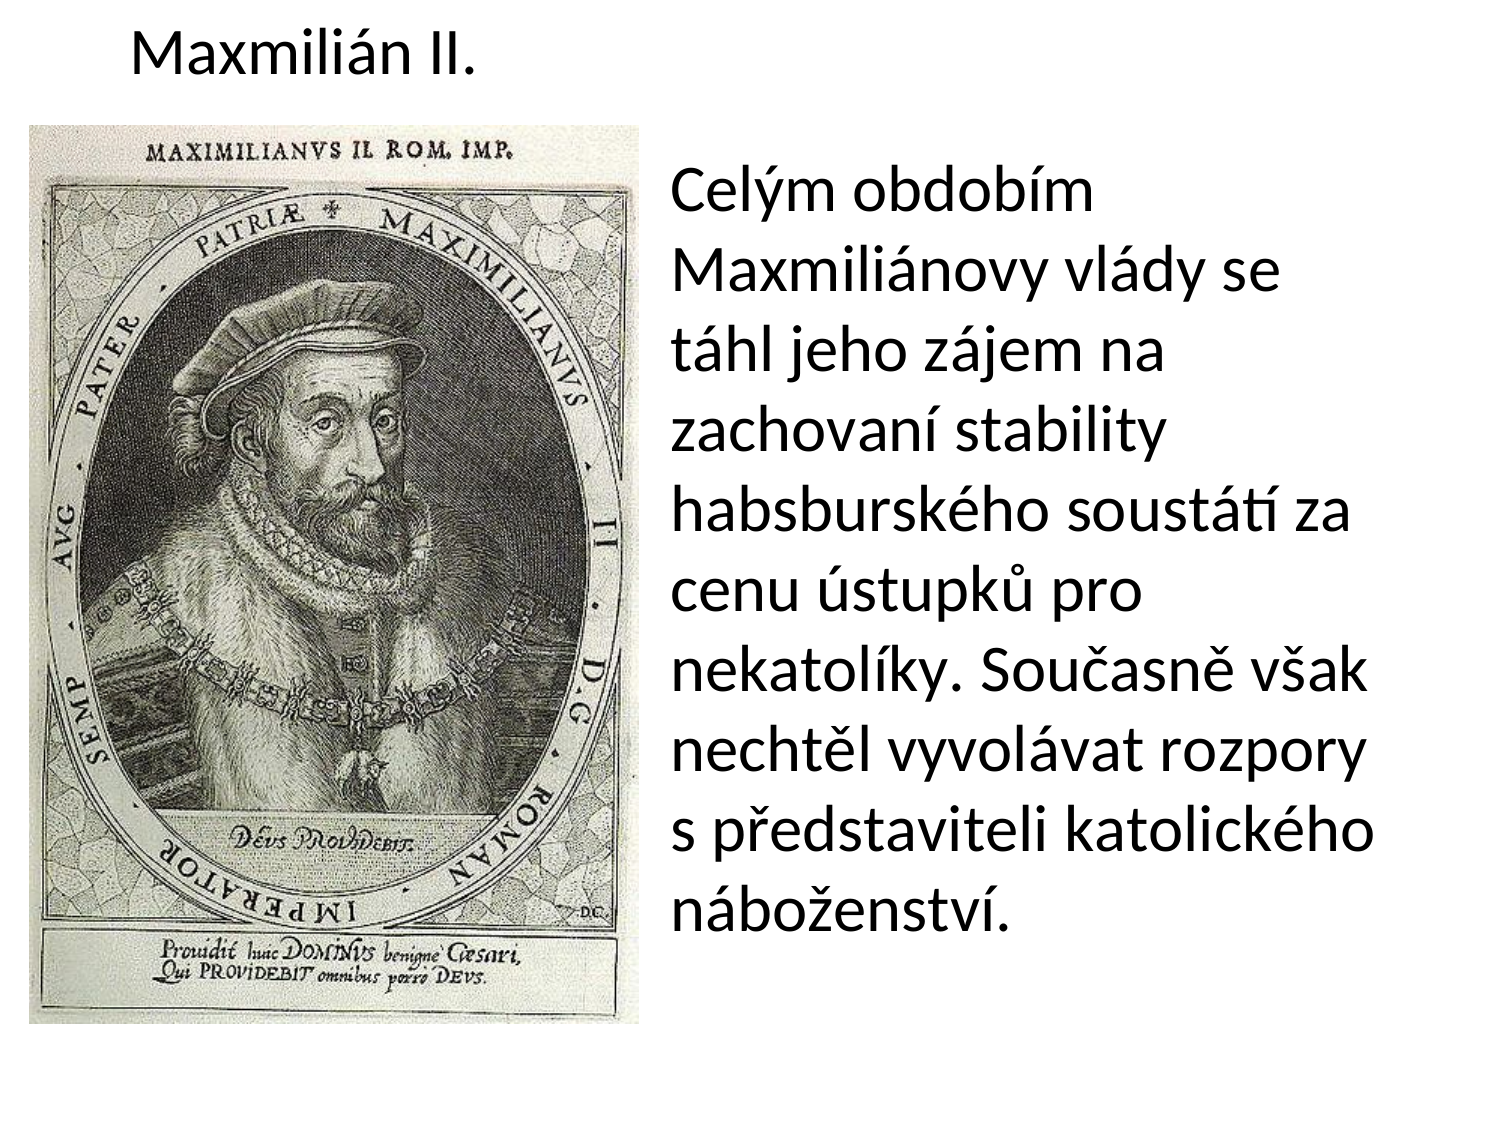

Maxmilián II.
Celým obdobím Maxmiliánovy vlády se táhl jeho zájem na zachovaní stability habsburského soustátí za cenu ústupků pro nekatolíky. Současně však nechtěl vyvolávat rozpory s představiteli katolického náboženství.